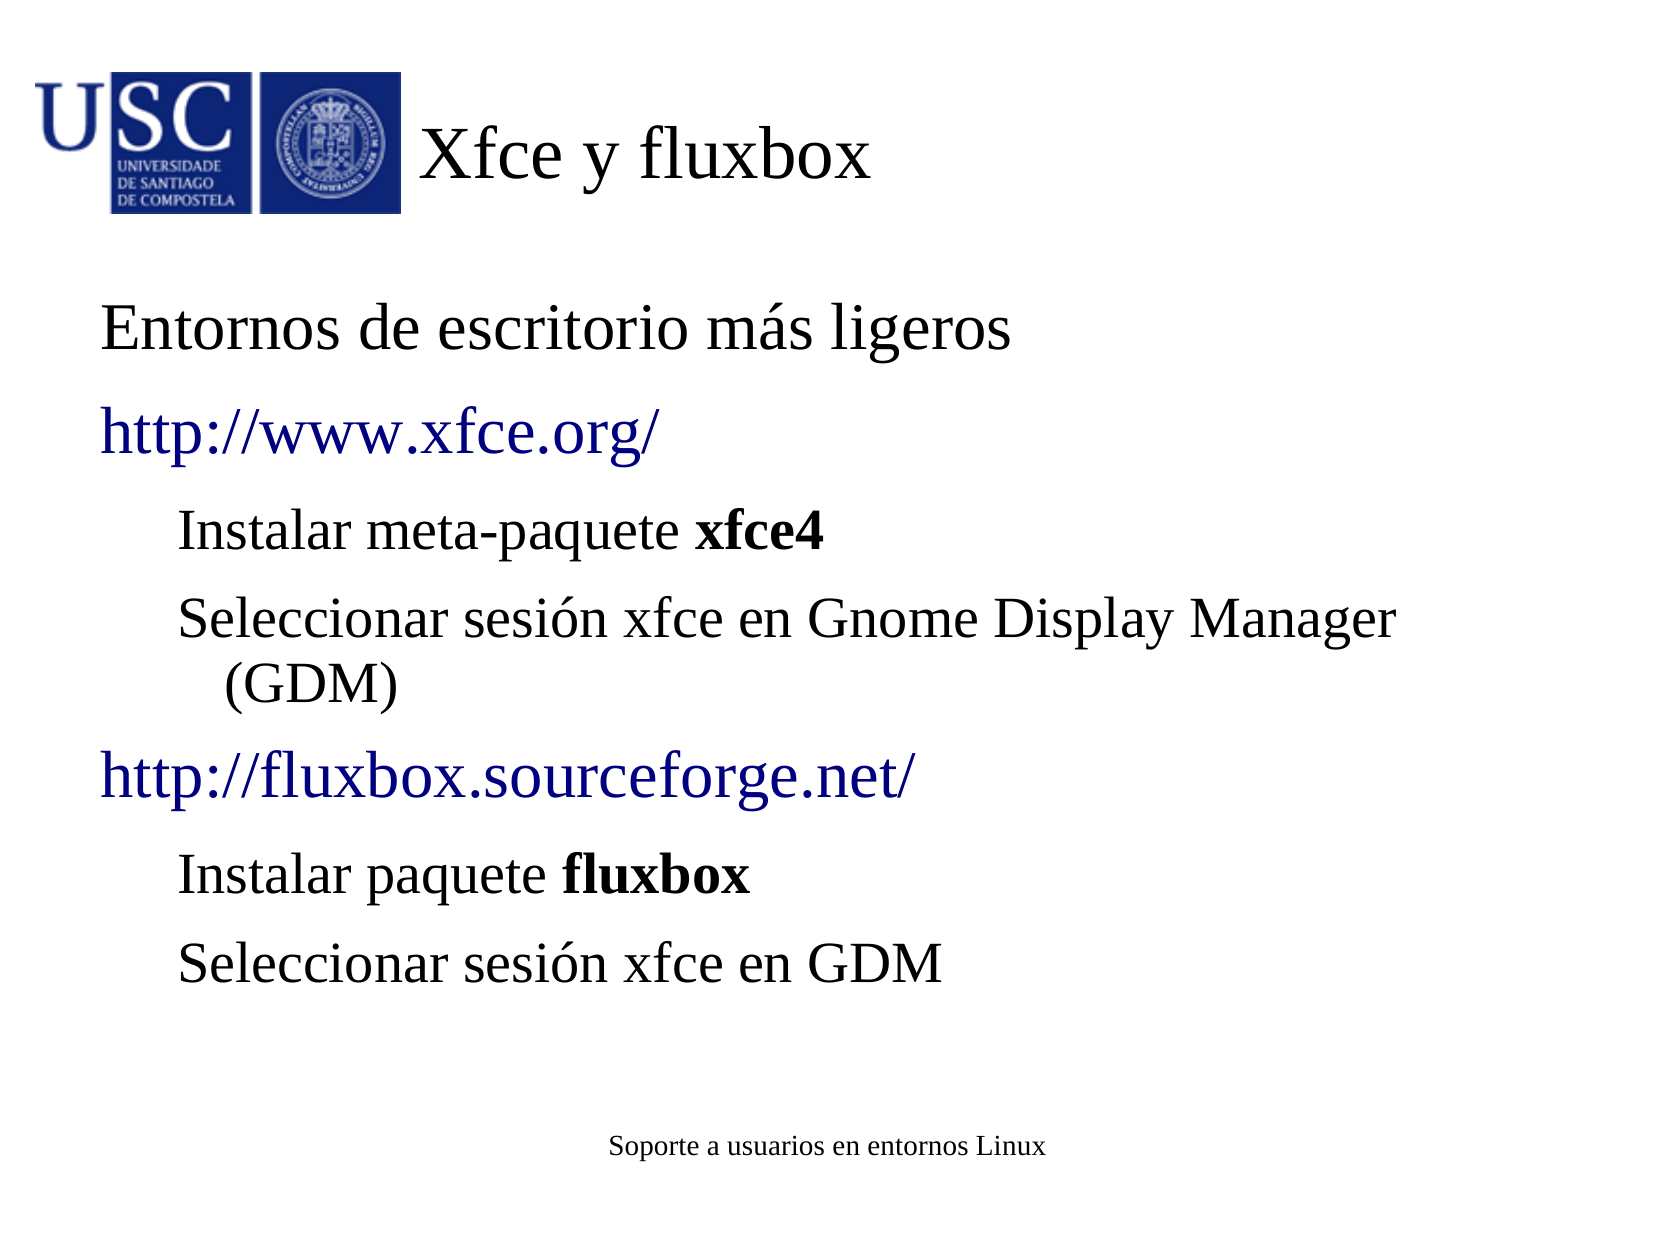

# Xfce y fluxbox
Entornos de escritorio más ligeros
http://www.xfce.org/
Instalar meta-paquete xfce4
Seleccionar sesión xfce en Gnome Display Manager (GDM)
http://fluxbox.sourceforge.net/
Instalar paquete fluxbox
Seleccionar sesión xfce en GDM